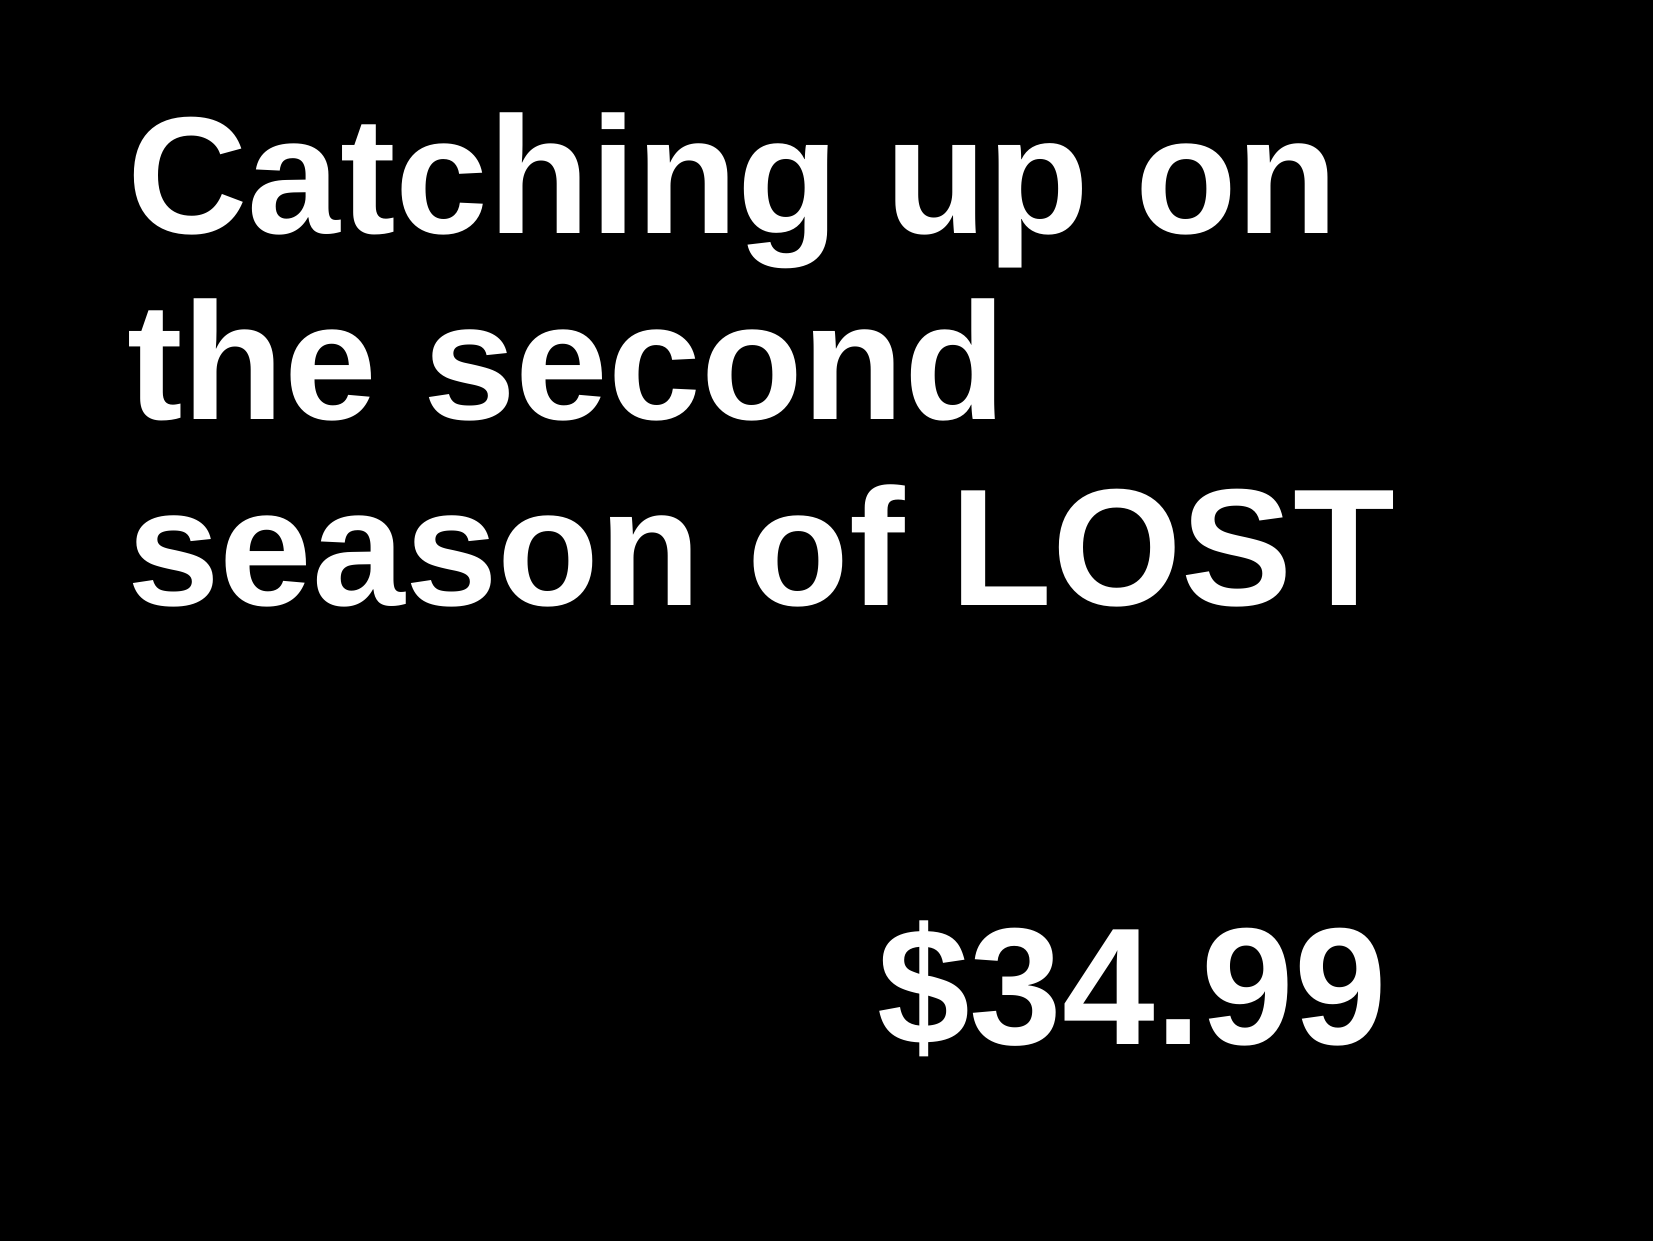

Catching up on the second season of LOST
$34.99